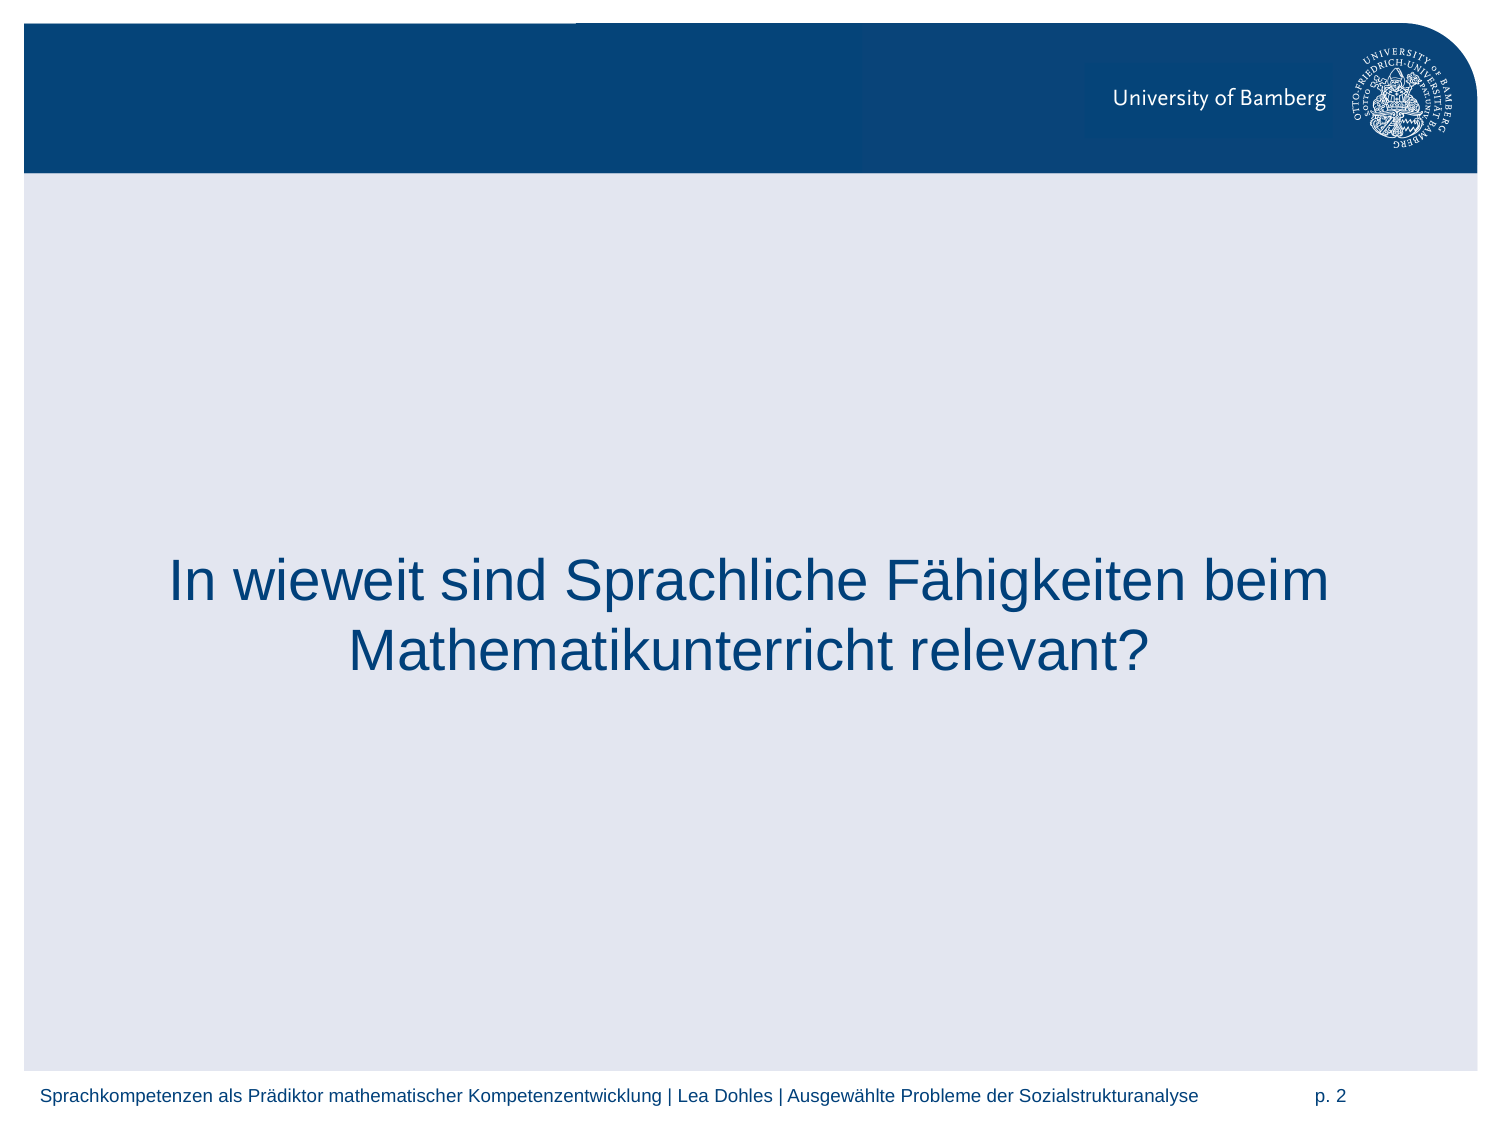

# In wieweit sind Sprachliche Fähigkeiten beim Mathematikunterricht relevant?